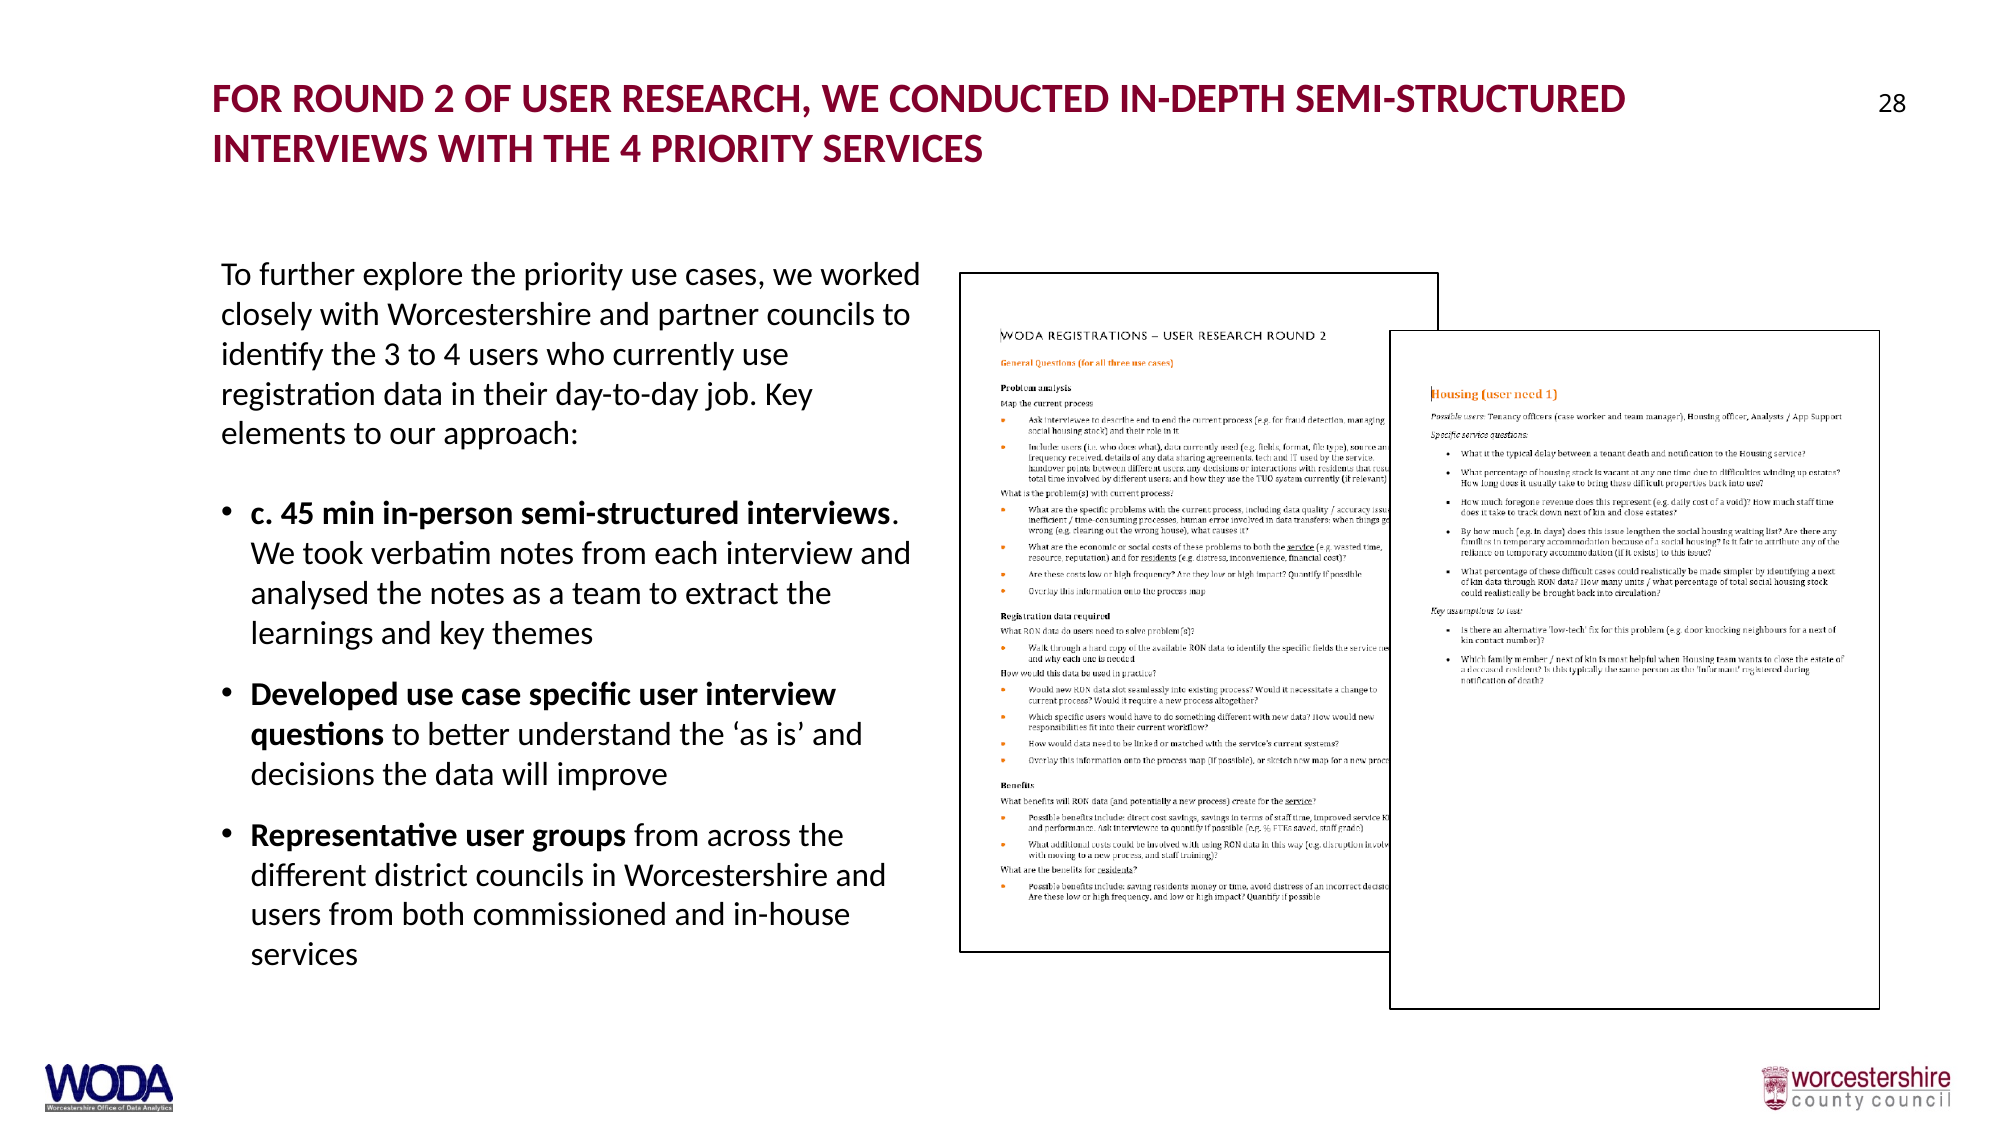

# FOR ROUND 2 OF USER RESEARCH, WE CONDUCTED IN-DEPTH SEMI-STRUCTURED INTERVIEWS WITH THE 4 PRIORITY SERVICES
To further explore the priority use cases, we worked closely with Worcestershire and partner councils to identify the 3 to 4 users who currently use registration data in their day-to-day job. Key elements to our approach:
c. 45 min in-person semi-structured interviews. We took verbatim notes from each interview and analysed the notes as a team to extract the learnings and key themes
Developed use case specific user interview questions to better understand the ‘as is’ and decisions the data will improve
Representative user groups from across the different district councils in Worcestershire and users from both commissioned and in-house services